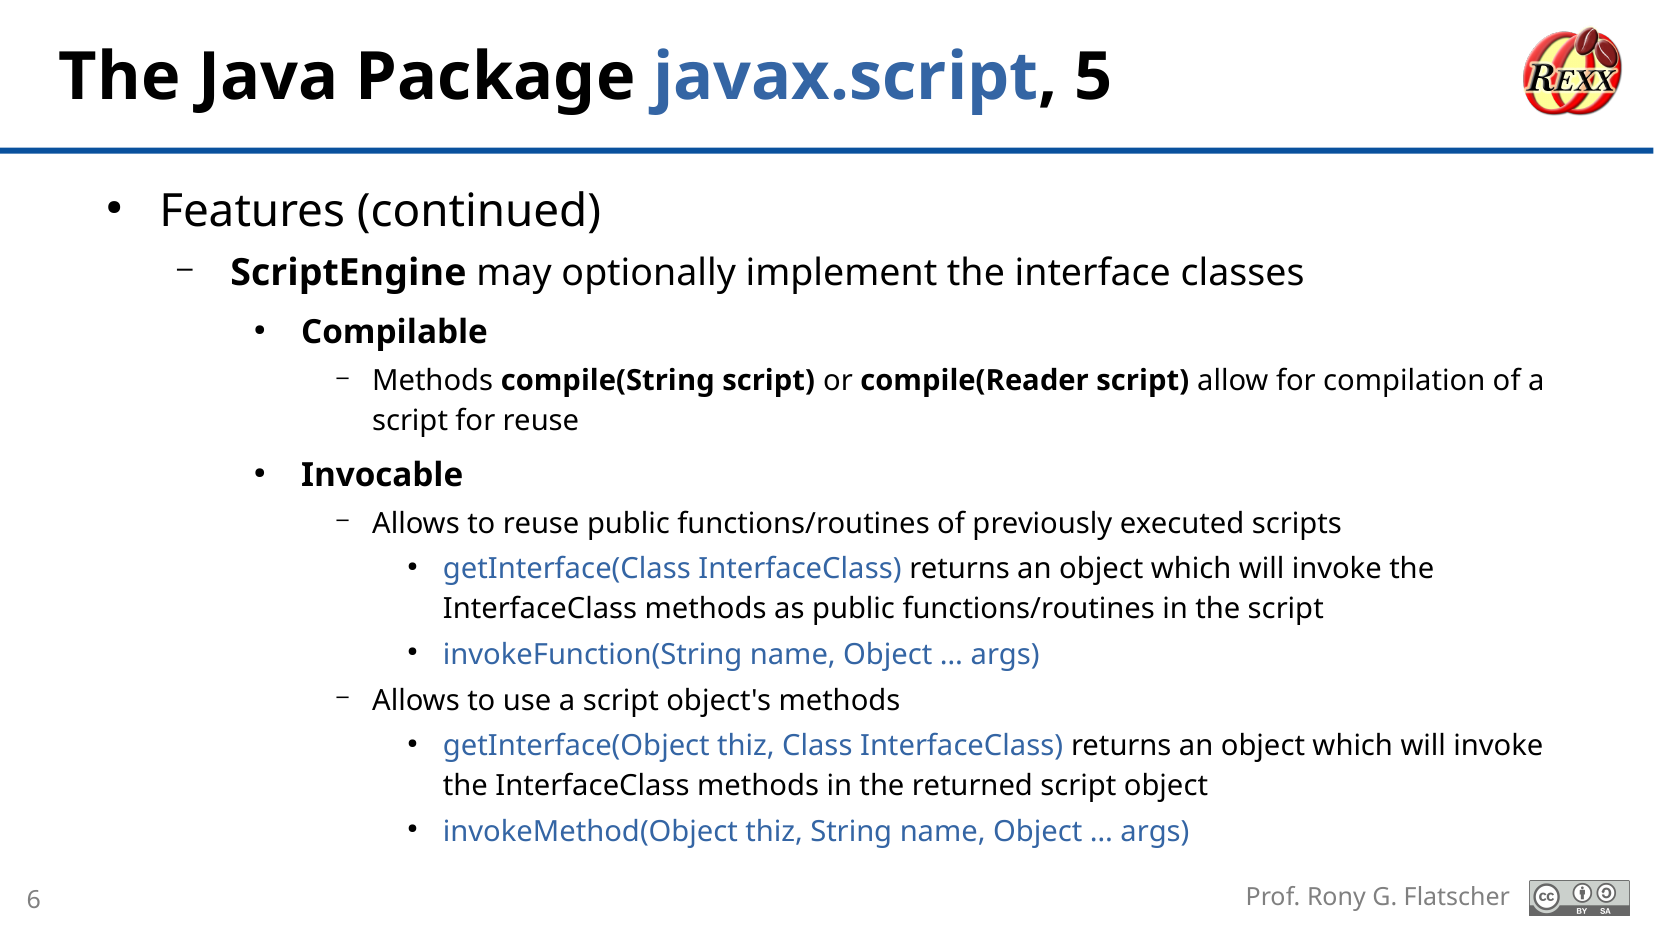

# The Java Package javax.script, 5
Features (continued)
ScriptEngine may optionally implement the interface classes
Compilable
Methods compile(String script) or compile(Reader script) allow for compilation of a script for reuse
Invocable
Allows to reuse public functions/routines of previously executed scripts
getInterface(Class InterfaceClass) returns an object which will invoke the InterfaceClass methods as public functions/routines in the script
invokeFunction(String name, Object … args)
Allows to use a script object's methods
getInterface(Object thiz, Class InterfaceClass) returns an object which will invoke the InterfaceClass methods in the returned script object
invokeMethod(Object thiz, String name, Object … args)